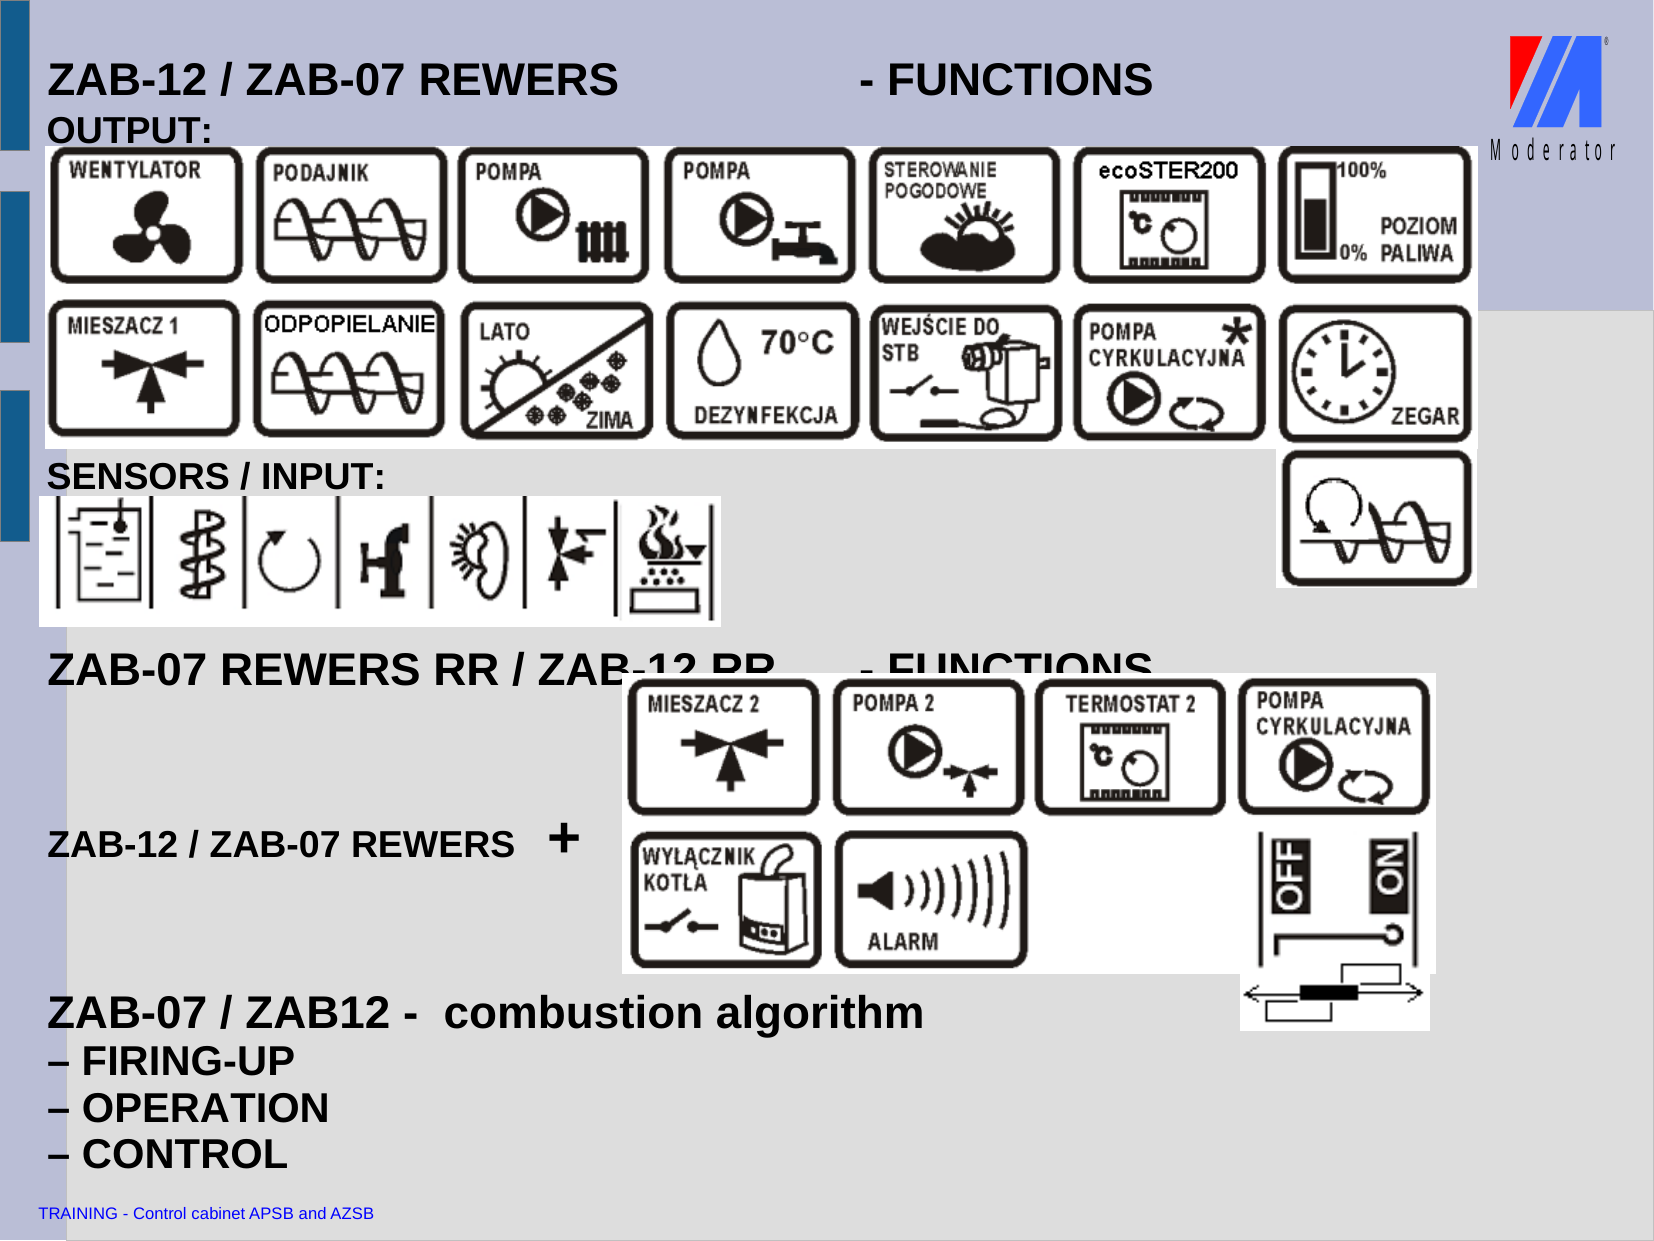

# ZAB-12 / ZAB-07 REWERS				- FUNCTIONS
OUTPUT:
SENSORS / INPUT:
ZAB-07 REWERS RR / ZAB-12 RR 	- FUNCTIONS
ZAB-12 / ZAB-07 REWERS +
ZAB-07 / ZAB12 - combustion algorithm
– FIRING-UP
– OPERATION
– CONTROL
TRAINING - Control cabinet APSB and AZSB